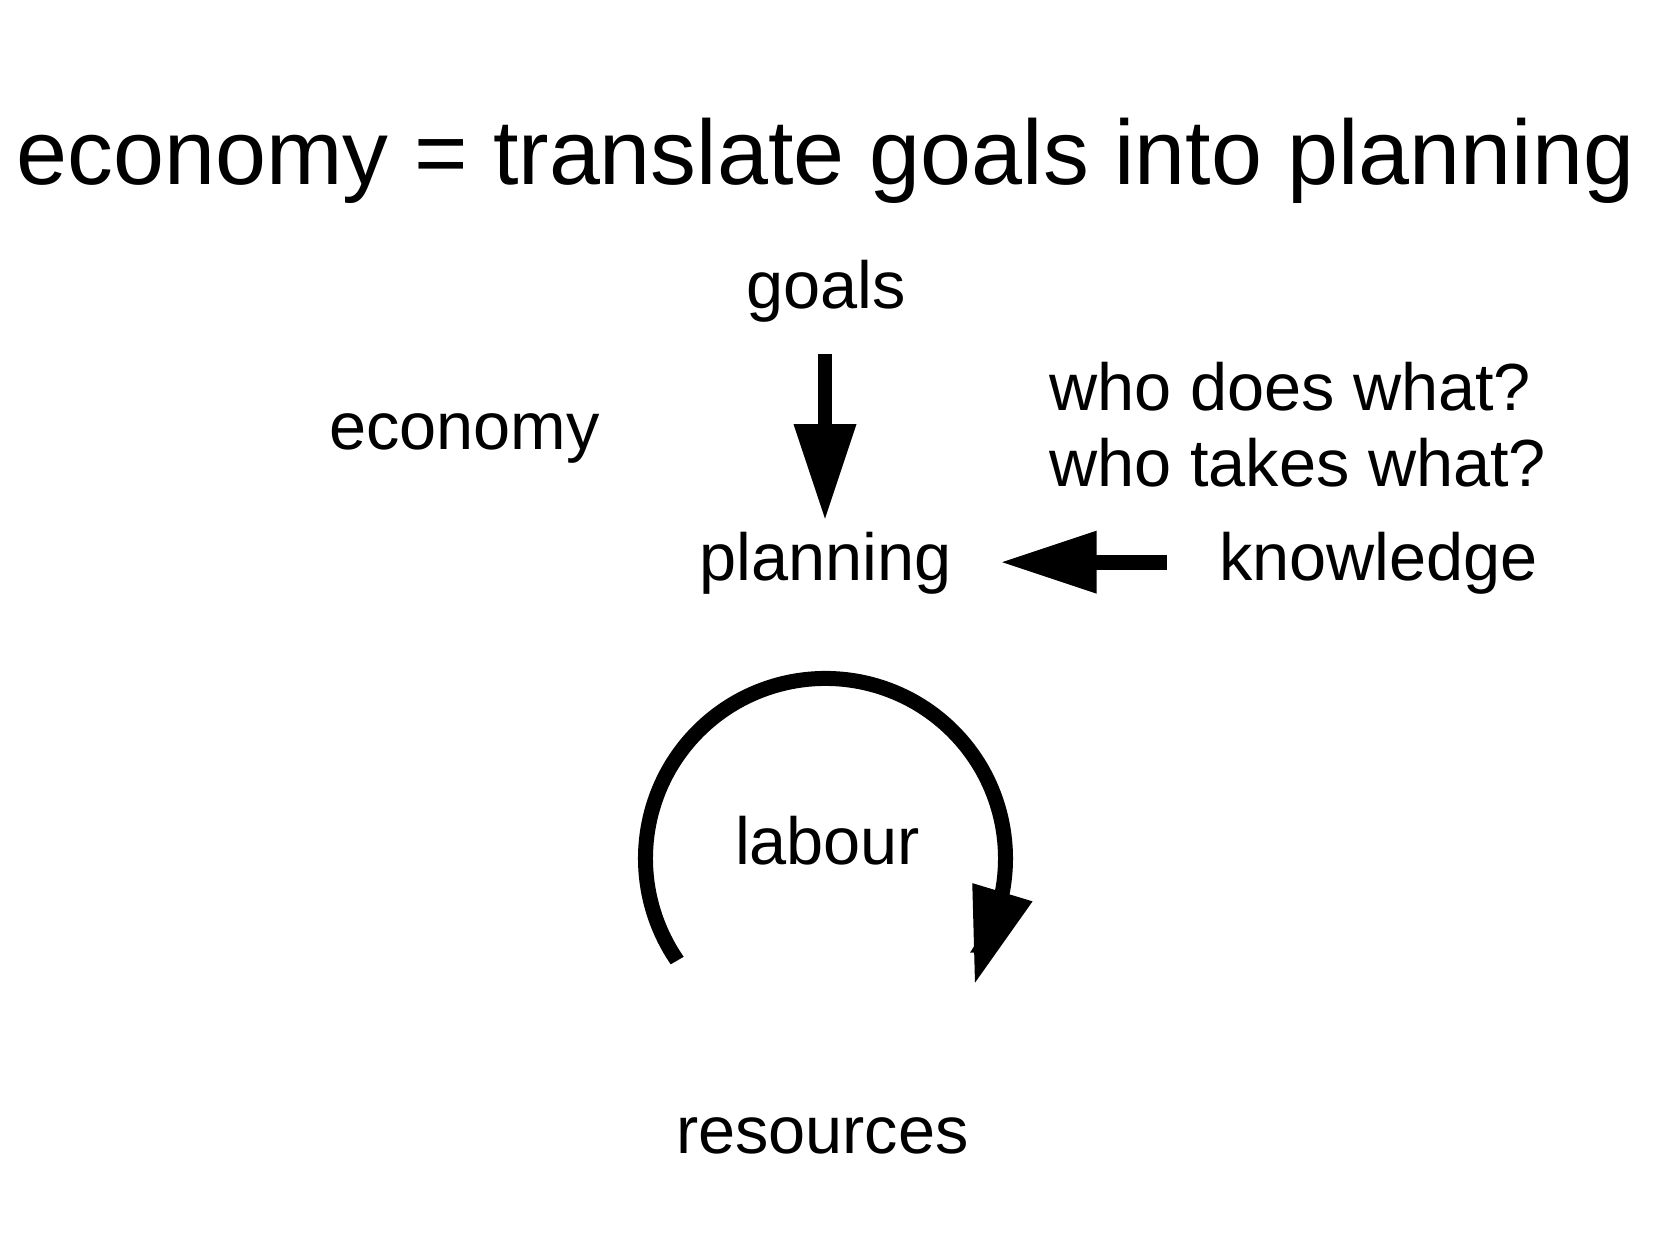

# economy = translate goals into planning
goals
who does what?
economy
who takes what?
planning
knowledge
labour
resources